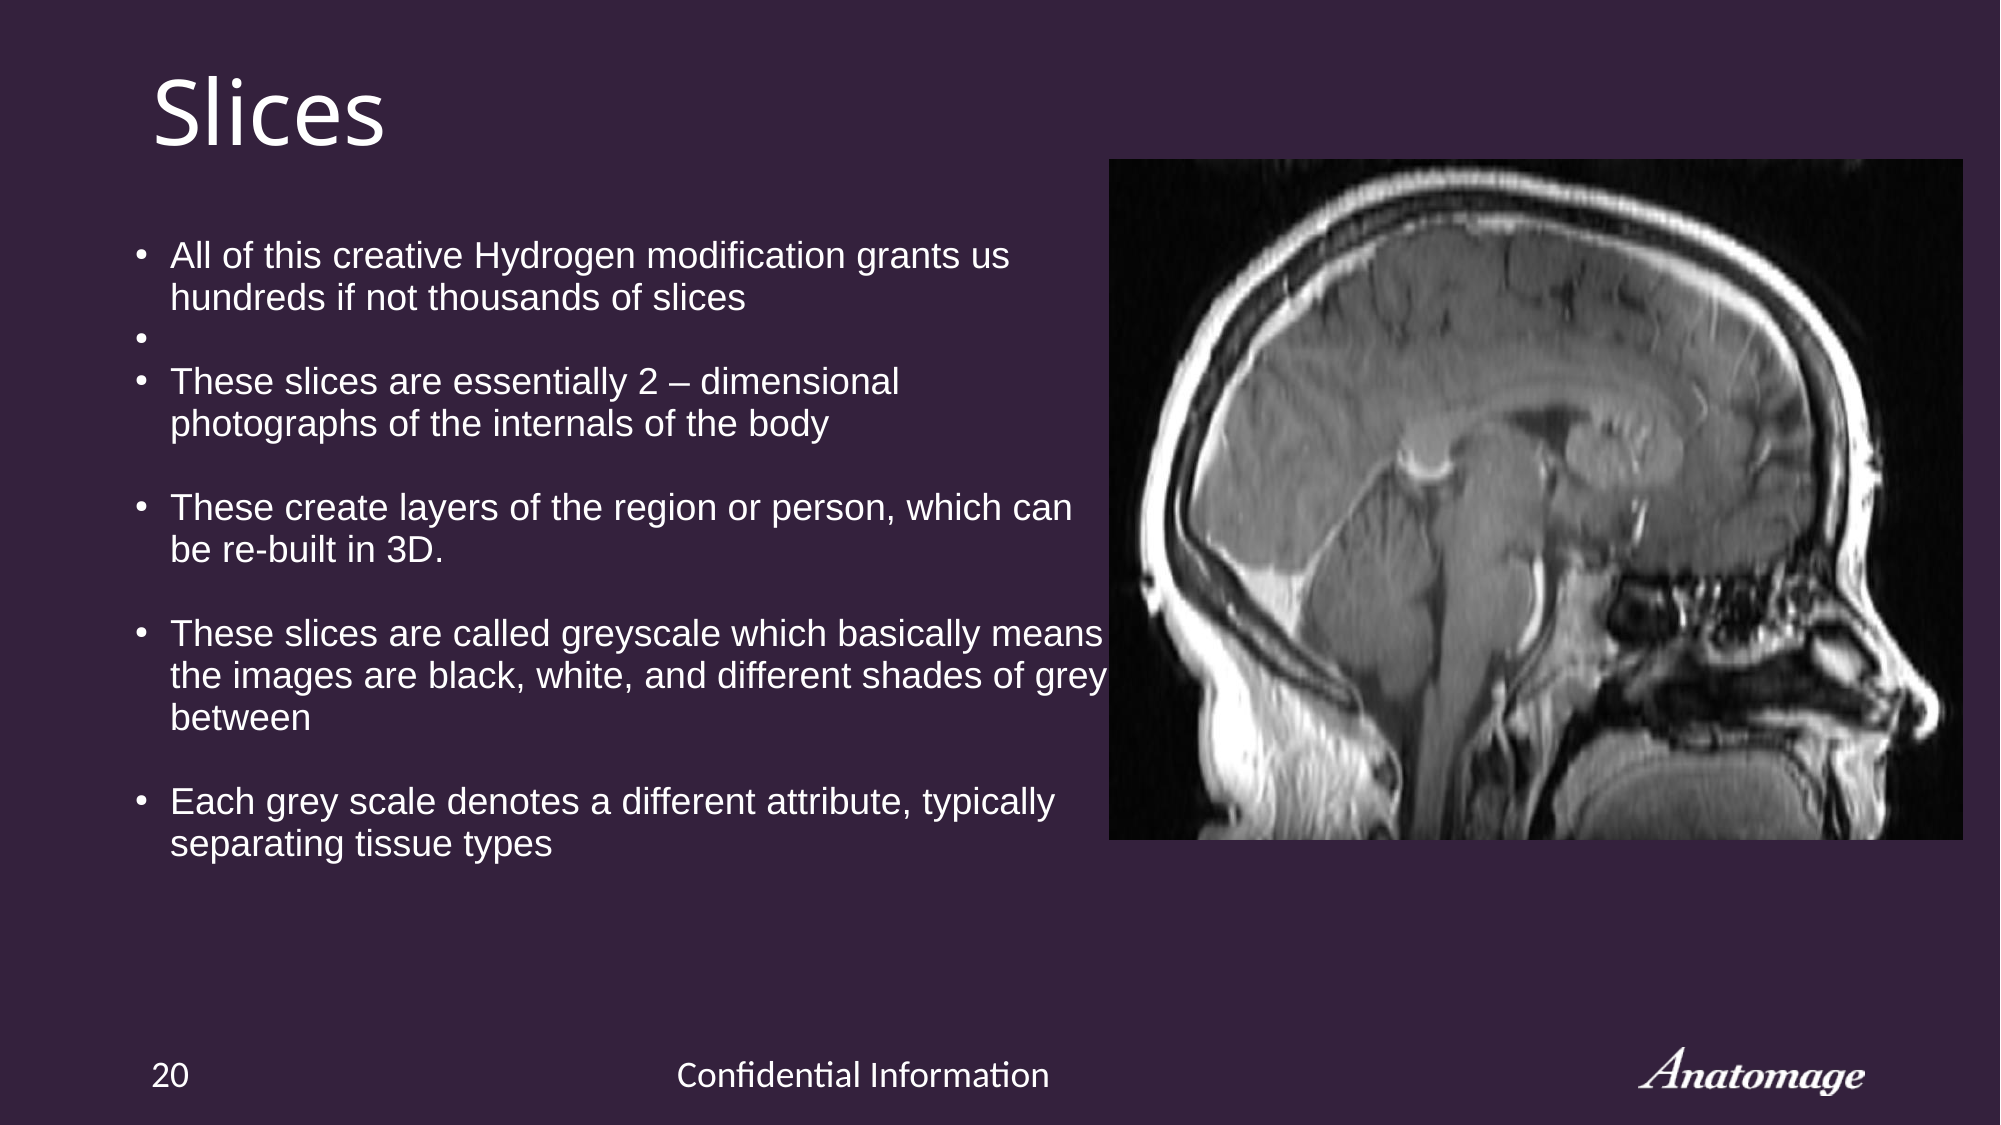

# Slices
All of this creative Hydrogen modification grants us hundreds if not thousands of slices
These slices are essentially 2 – dimensional photographs of the internals of the body
These create layers of the region or person, which can be re-built in 3D.
These slices are called greyscale which basically means the images are black, white, and different shades of grey between
Each grey scale denotes a different attribute, typically separating tissue types
Confidential Information